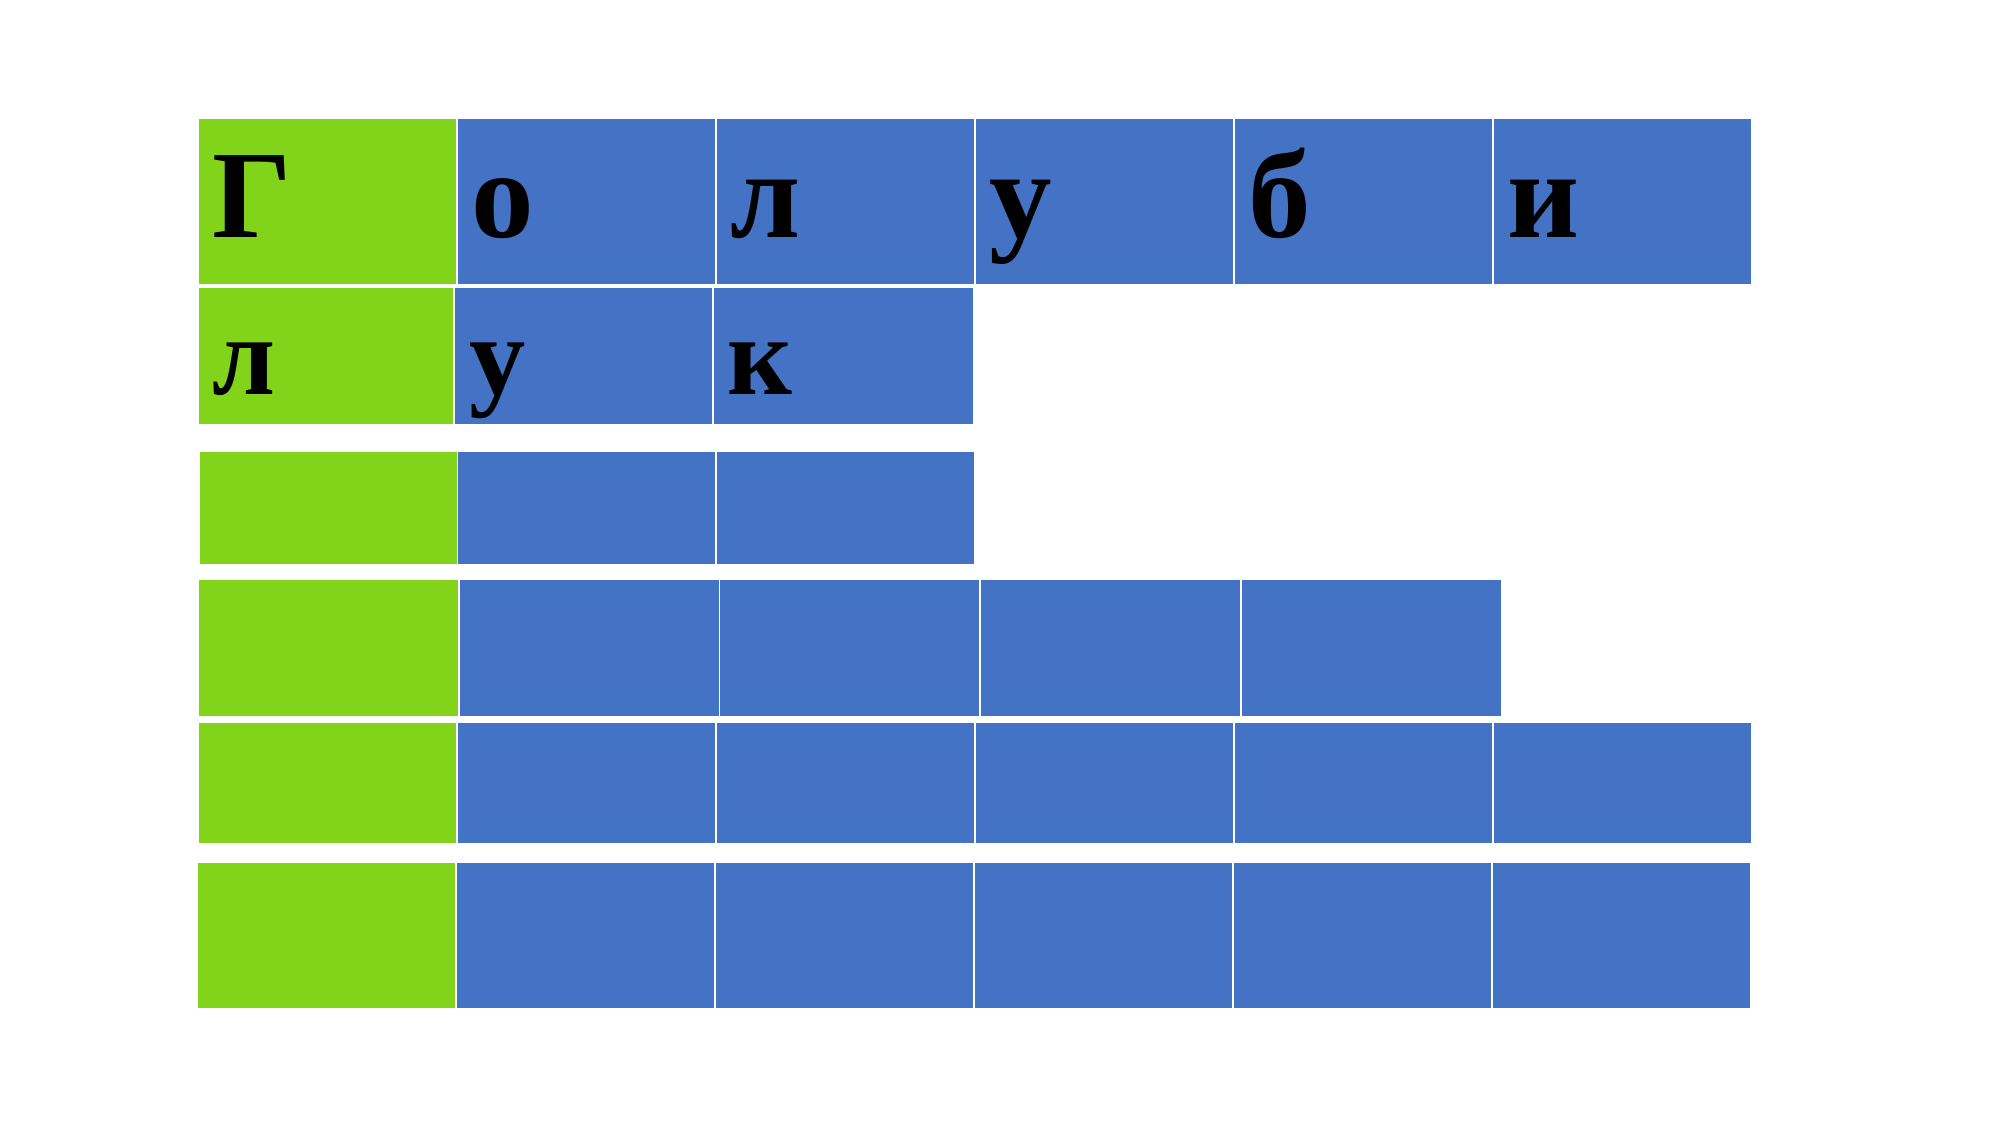

| Г | о | л | у | б | и |
| --- | --- | --- | --- | --- | --- |
| л | у | к |
| --- | --- | --- |
| | | |
| --- | --- | --- |
| | | | | |
| --- | --- | --- | --- | --- |
| | | | | | |
| --- | --- | --- | --- | --- | --- |
| | | | | | |
| --- | --- | --- | --- | --- | --- |